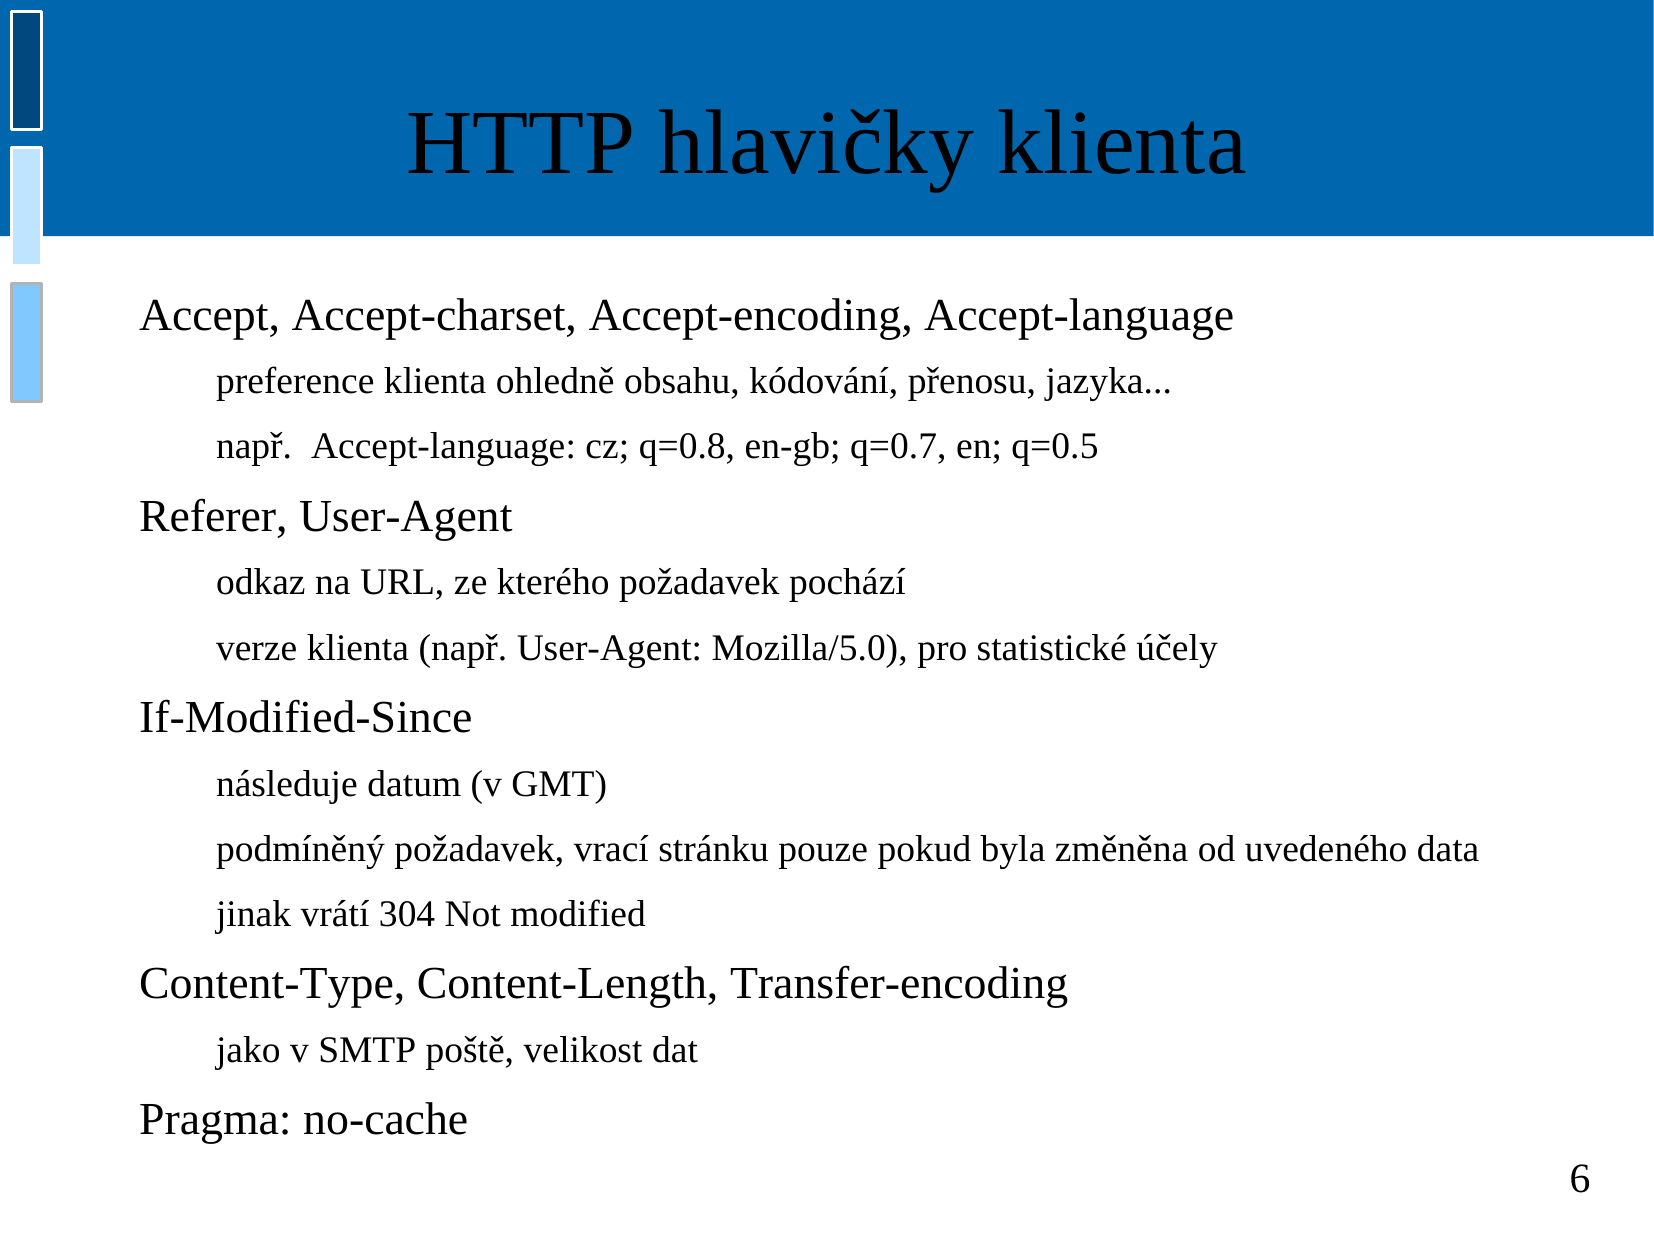

# HTTP hlavičky klienta
Accept, Accept-charset, Accept-encoding, Accept-language
preference klienta ohledně obsahu, kódování, přenosu, jazyka...
např. Accept-language: cz; q=0.8, en-gb; q=0.7, en; q=0.5
Referer, User-Agent
odkaz na URL, ze kterého požadavek pochází
verze klienta (např. User-Agent: Mozilla/5.0), pro statistické účely
If-Modified-Since
následuje datum (v GMT)
podmíněný požadavek, vrací stránku pouze pokud byla změněna od uvedeného data
jinak vrátí 304 Not modified
Content-Type, Content-Length, Transfer-encoding
jako v SMTP poště, velikost dat
Pragma: no-cache